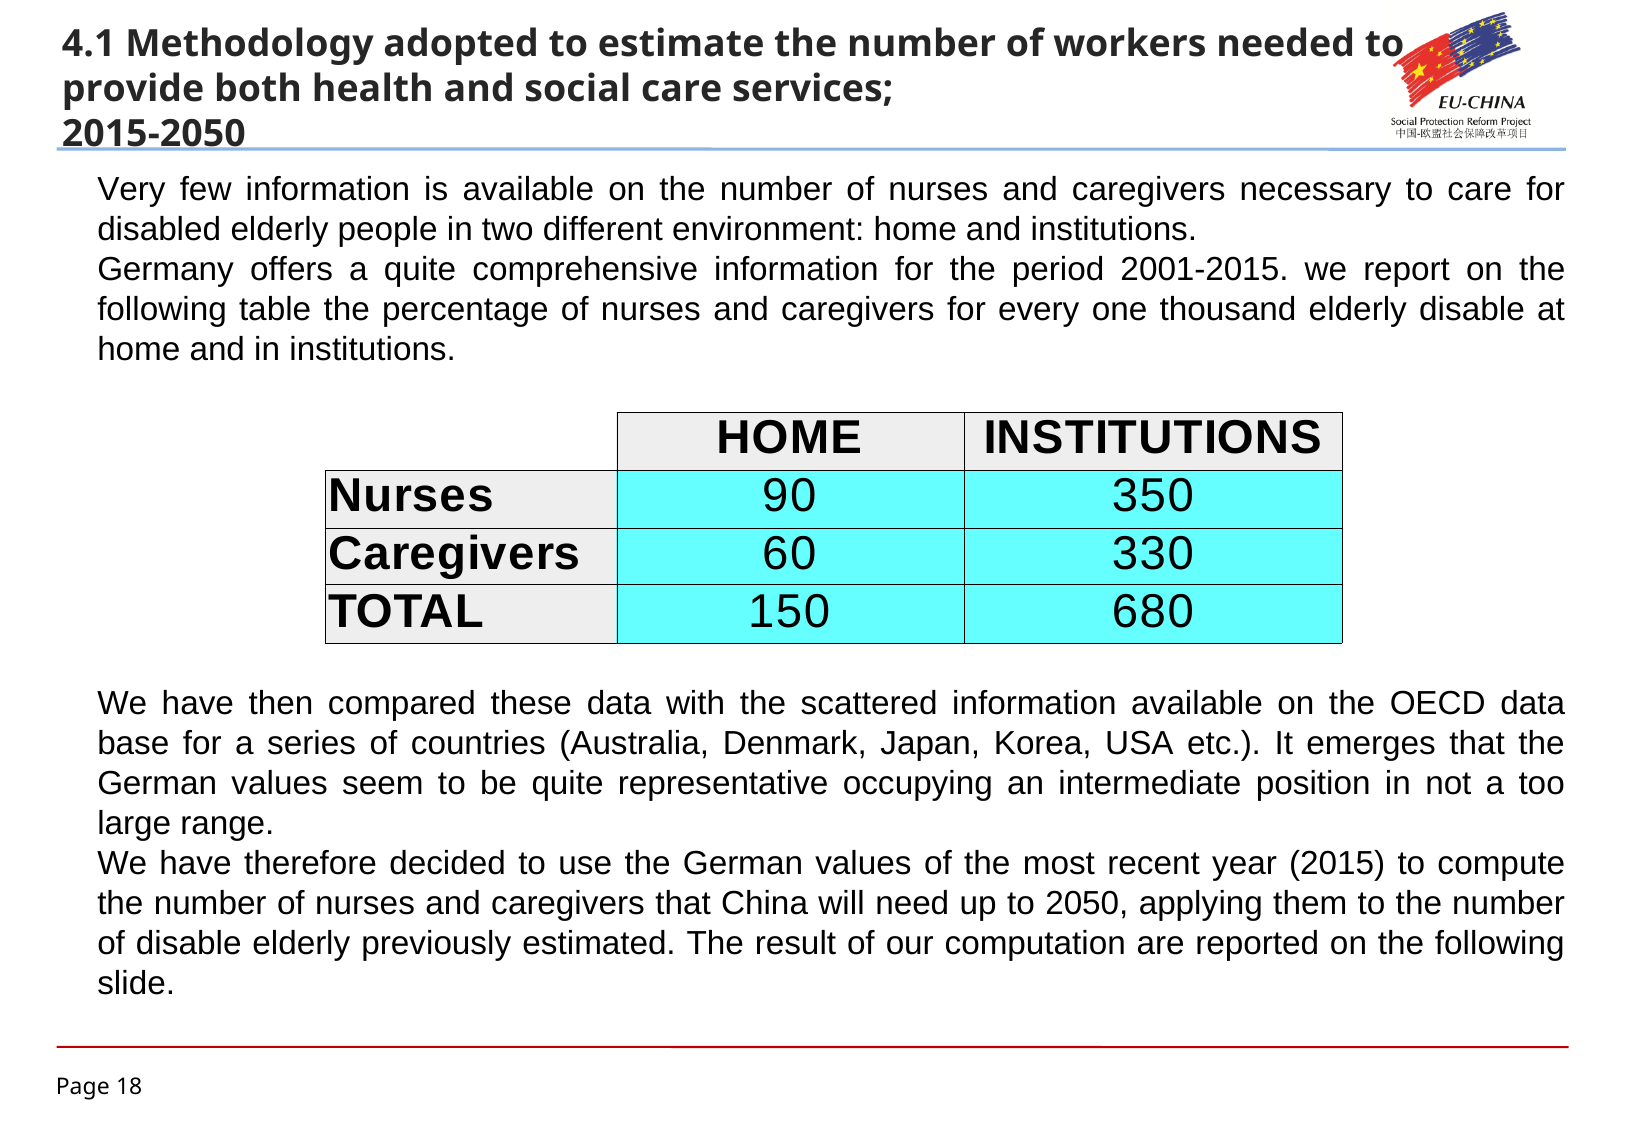

4.1 Methodology adopted to estimate the number of workers needed to provide both health and social care services;
2015-2050
Very few information is available on the number of nurses and caregivers necessary to care for disabled elderly people in two different environment: home and institutions.
Germany offers a quite comprehensive information for the period 2001-2015. we report on the following table the percentage of nurses and caregivers for every one thousand elderly disable at home and in institutions.
We have then compared these data with the scattered information available on the OECD data base for a series of countries (Australia, Denmark, Japan, Korea, USA etc.). It emerges that the German values seem to be quite representative occupying an intermediate position in not a too large range.
We have therefore decided to use the German values of the most recent year (2015) to compute the number of nurses and caregivers that China will need up to 2050, applying them to the number of disable elderly previously estimated. The result of our computation are reported on the following slide.